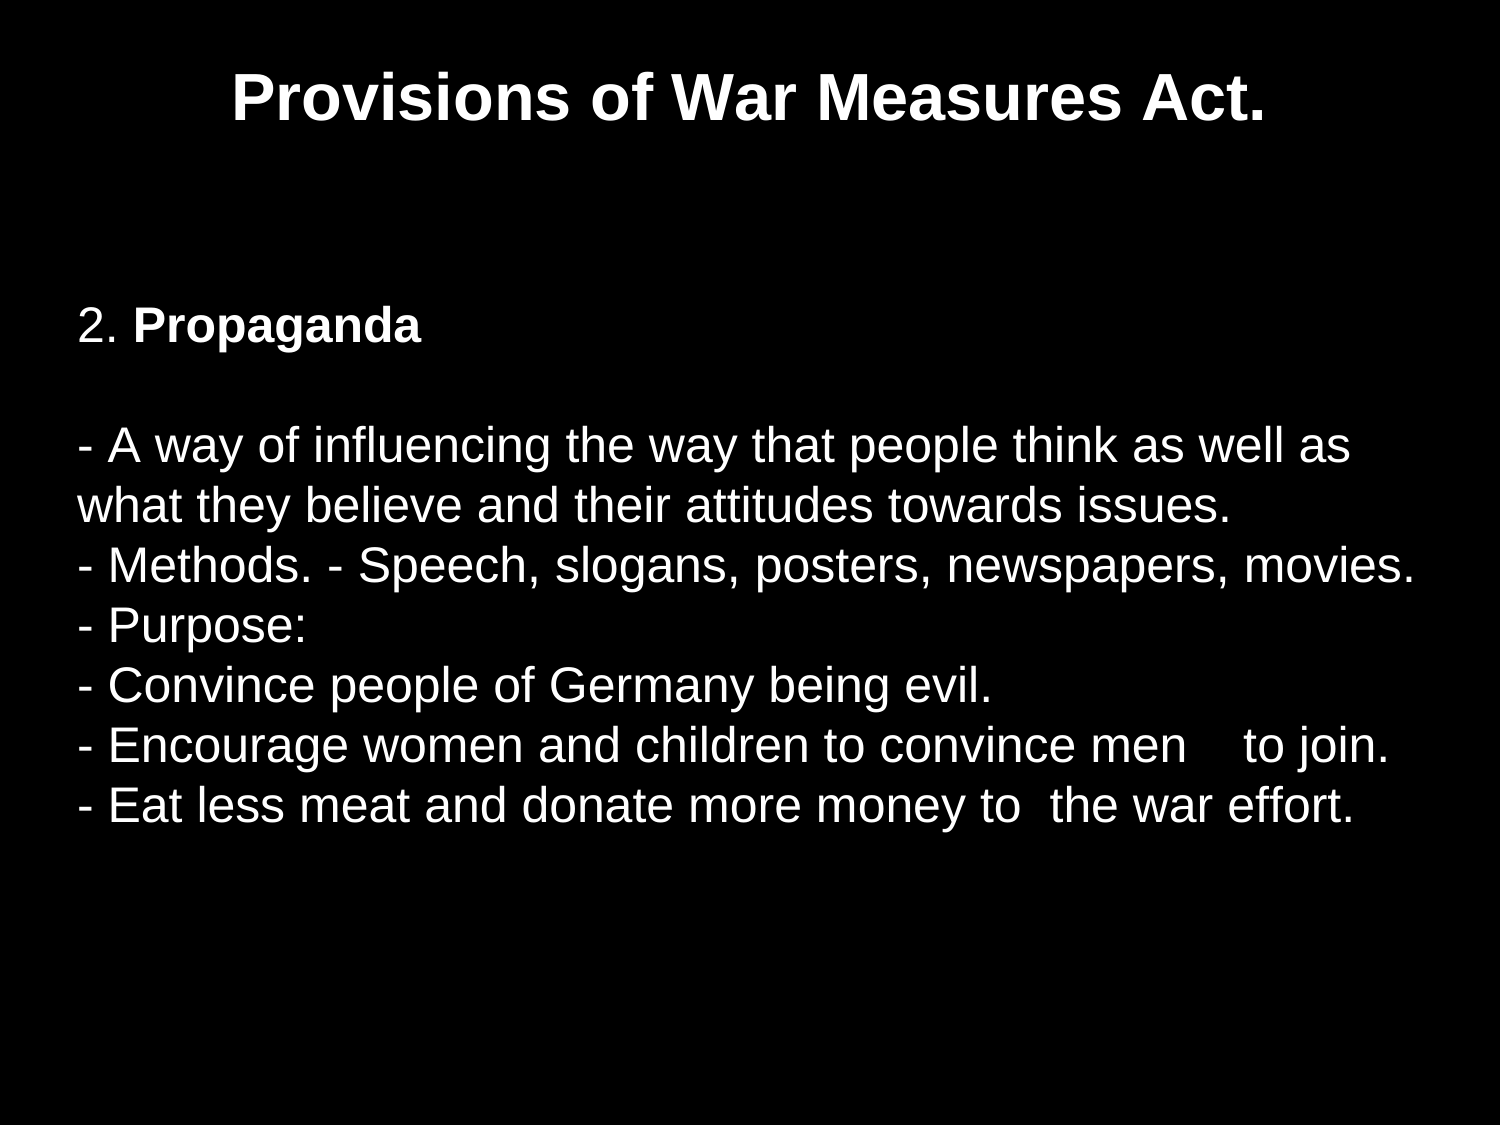

Provisions of War Measures Act.
2. Propaganda
- A way of influencing the way that people think as well as what they believe and their attitudes towards issues.
- Methods. - Speech, slogans, posters, newspapers, movies.
- Purpose:
- Convince people of Germany being evil.
- Encourage women and children to convince men    to join.
- Eat less meat and donate more money to  the war effort.